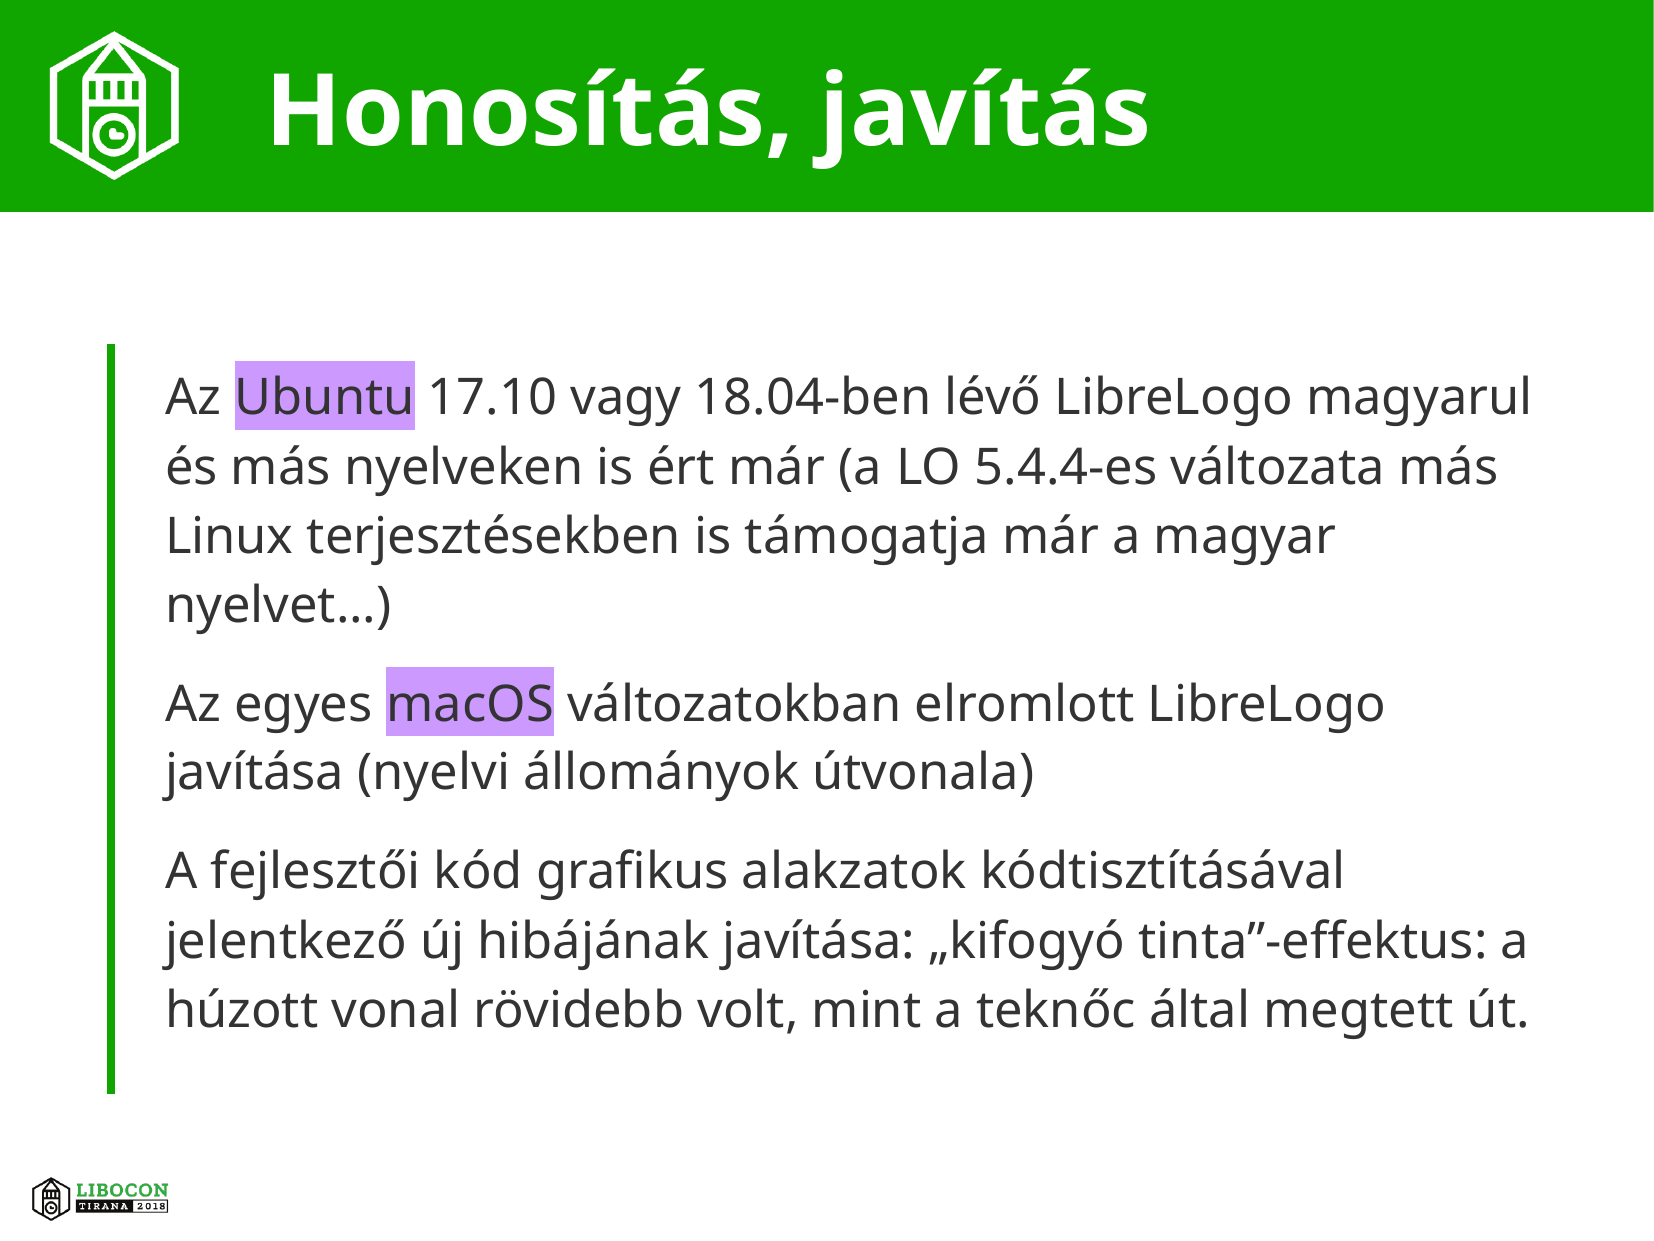

# Honosítás, javítás
Az Ubuntu 17.10 vagy 18.04-ben lévő LibreLogo magyarul és más nyelveken is ért már (a LO 5.4.4-es változata más Linux terjesztésekben is támogatja már a magyar nyelvet...)
Az egyes macOS változatokban elromlott LibreLogo javítása (nyelvi állományok útvonala)
A fejlesztői kód grafikus alakzatok kódtisztításával jelentkező új hibájának javítása: „kifogyó tinta”-effektus: a húzott vonal rövidebb volt, mint a teknőc által megtett út.